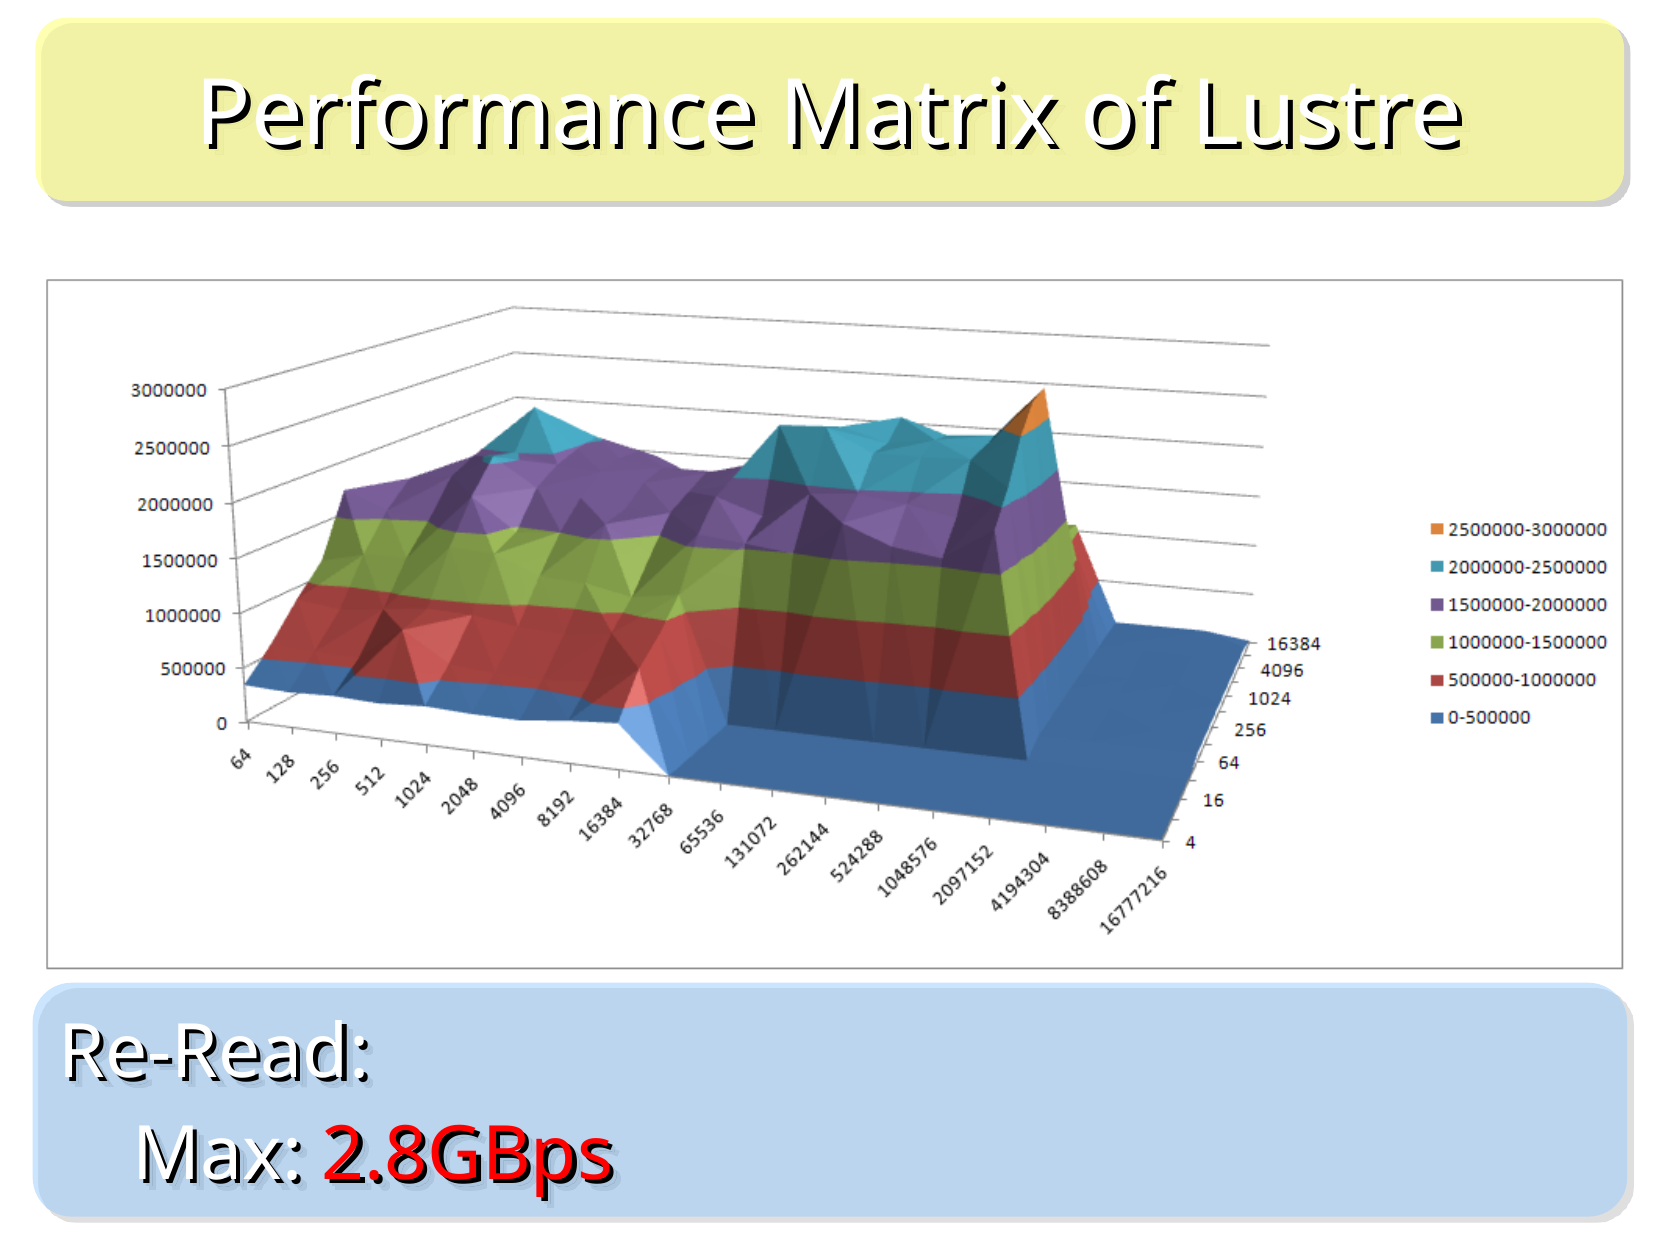

Performance Matrix of Lustre
Re-Read:
	Max: 2.8GBps